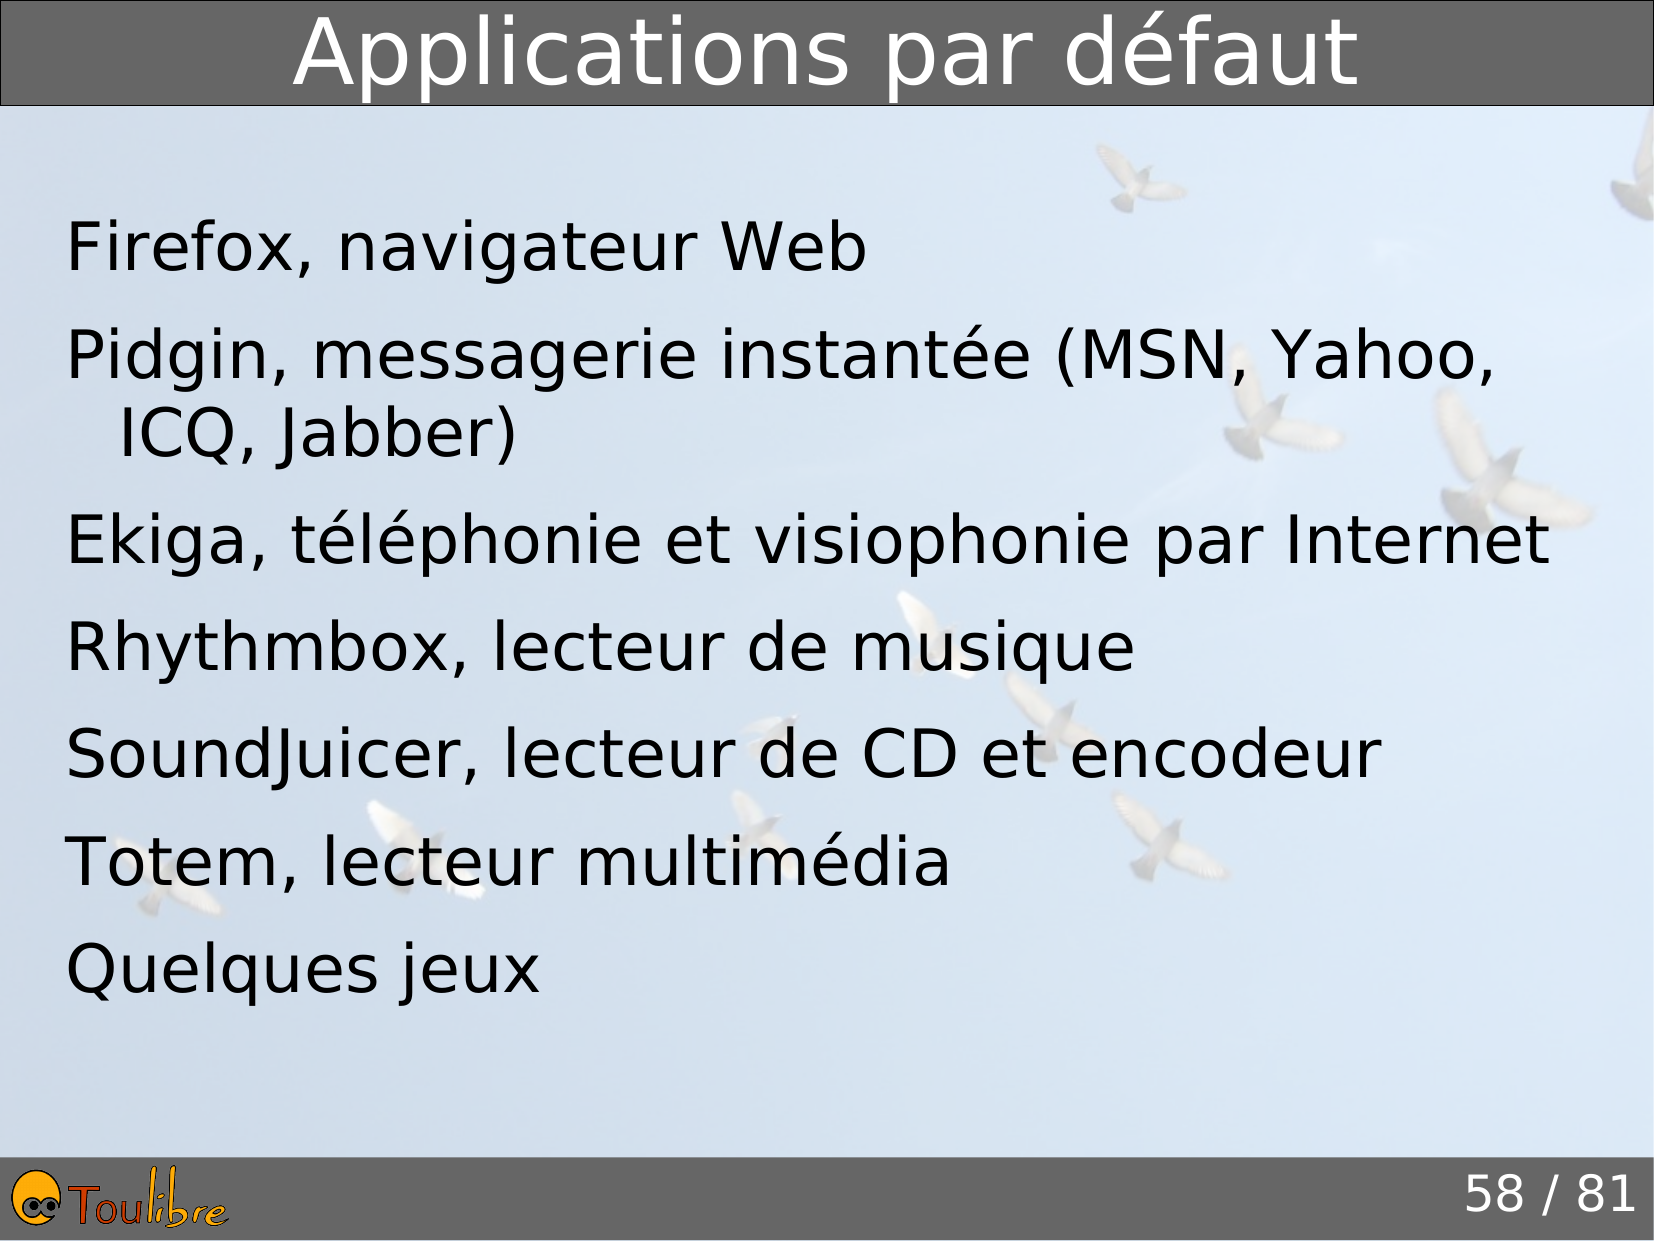

# Applications par défaut
Firefox, navigateur Web
Pidgin, messagerie instantée (MSN, Yahoo, ICQ, Jabber)
Ekiga, téléphonie et visiophonie par Internet
Rhythmbox, lecteur de musique
SoundJuicer, lecteur de CD et encodeur
Totem, lecteur multimédia
Quelques jeux